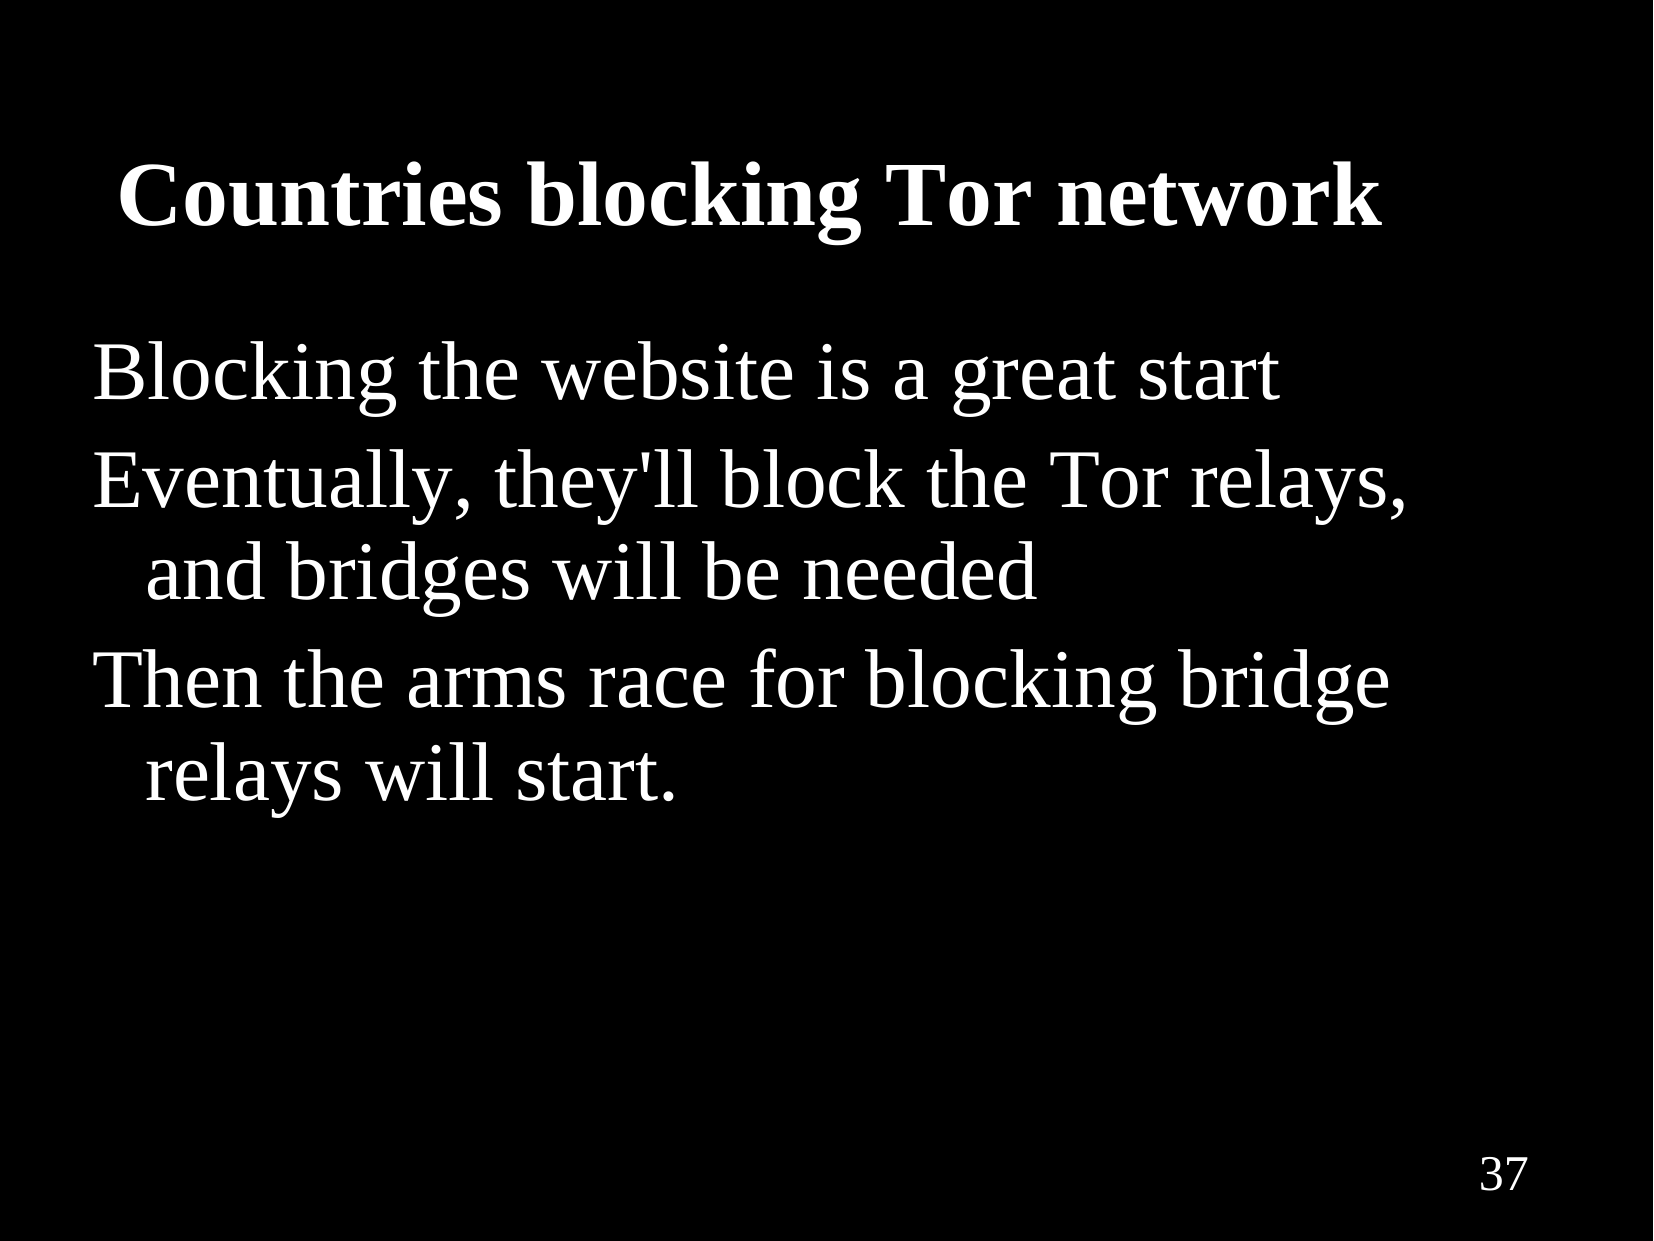

# Countries blocking Tor network
Blocking the website is a great start
Eventually, they'll block the Tor relays, and bridges will be needed
Then the arms race for blocking bridge relays will start.